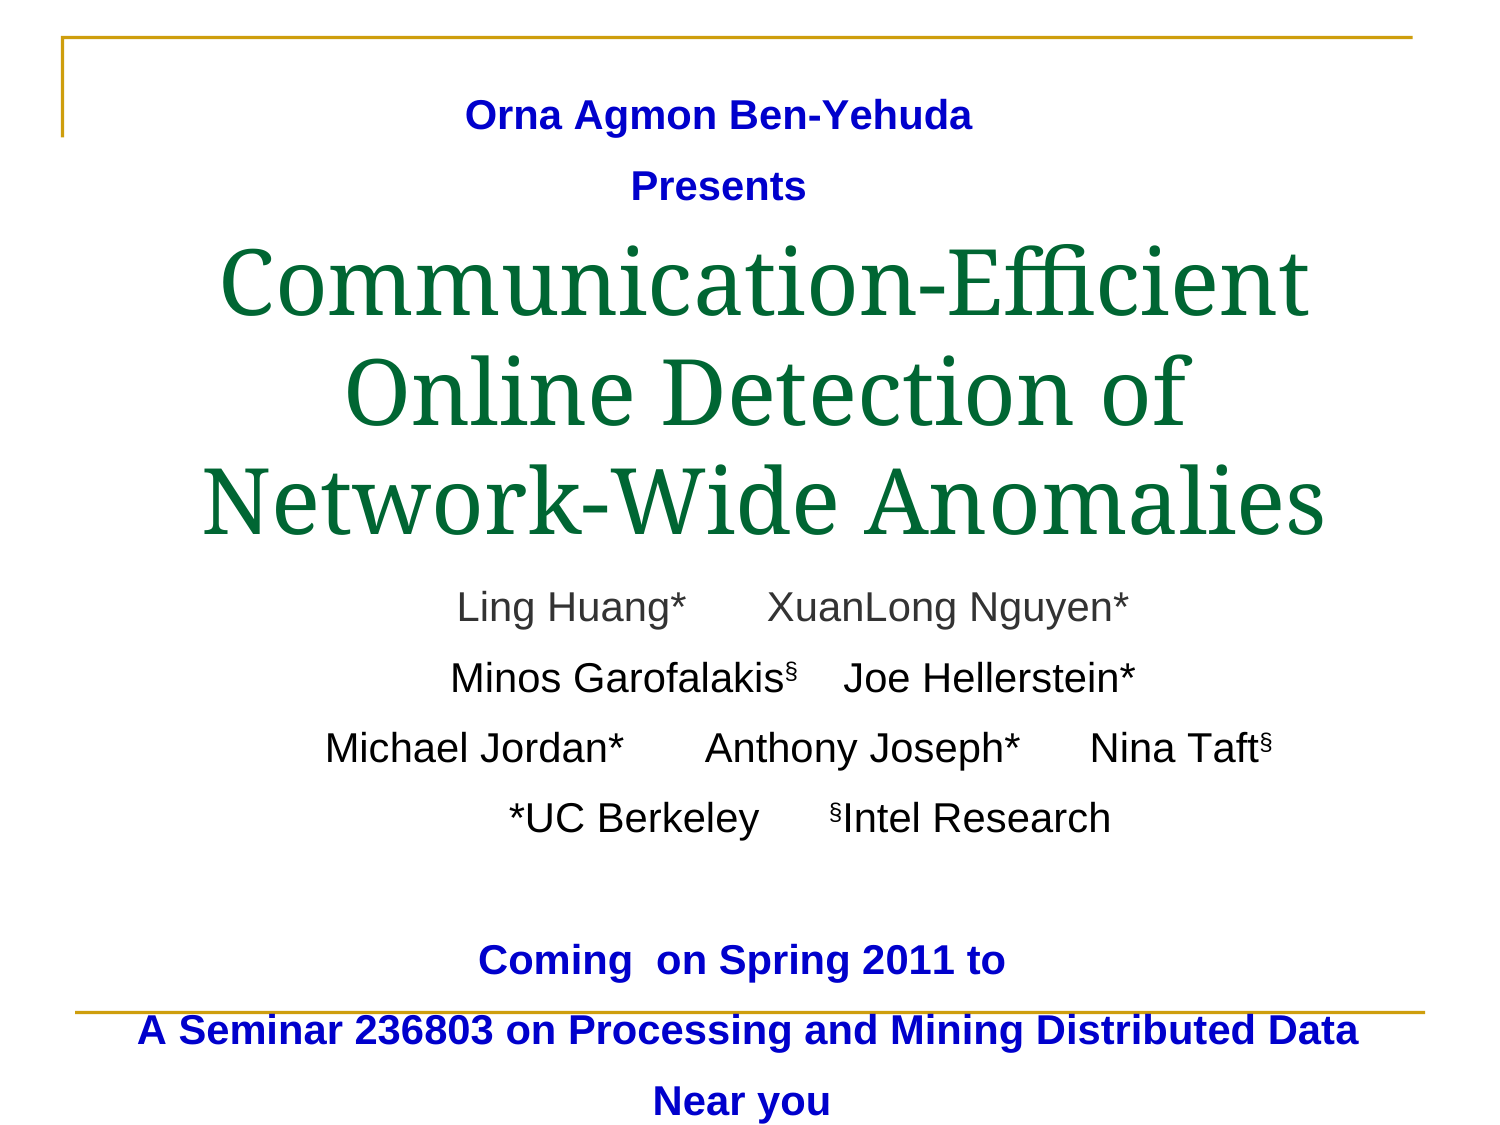

Orna Agmon Ben-Yehuda
Presents
# Communication-Efficient Online Detection of Network-Wide Anomalies
Ling Huang* XuanLong Nguyen*
Minos Garofalakis§ Joe Hellerstein*
Michael Jordan* Anthony Joseph* Nina Taft§
 *UC Berkeley §Intel Research
Coming on Spring 2011 to
A Seminar 236803 on Processing and Mining Distributed Data
Near you